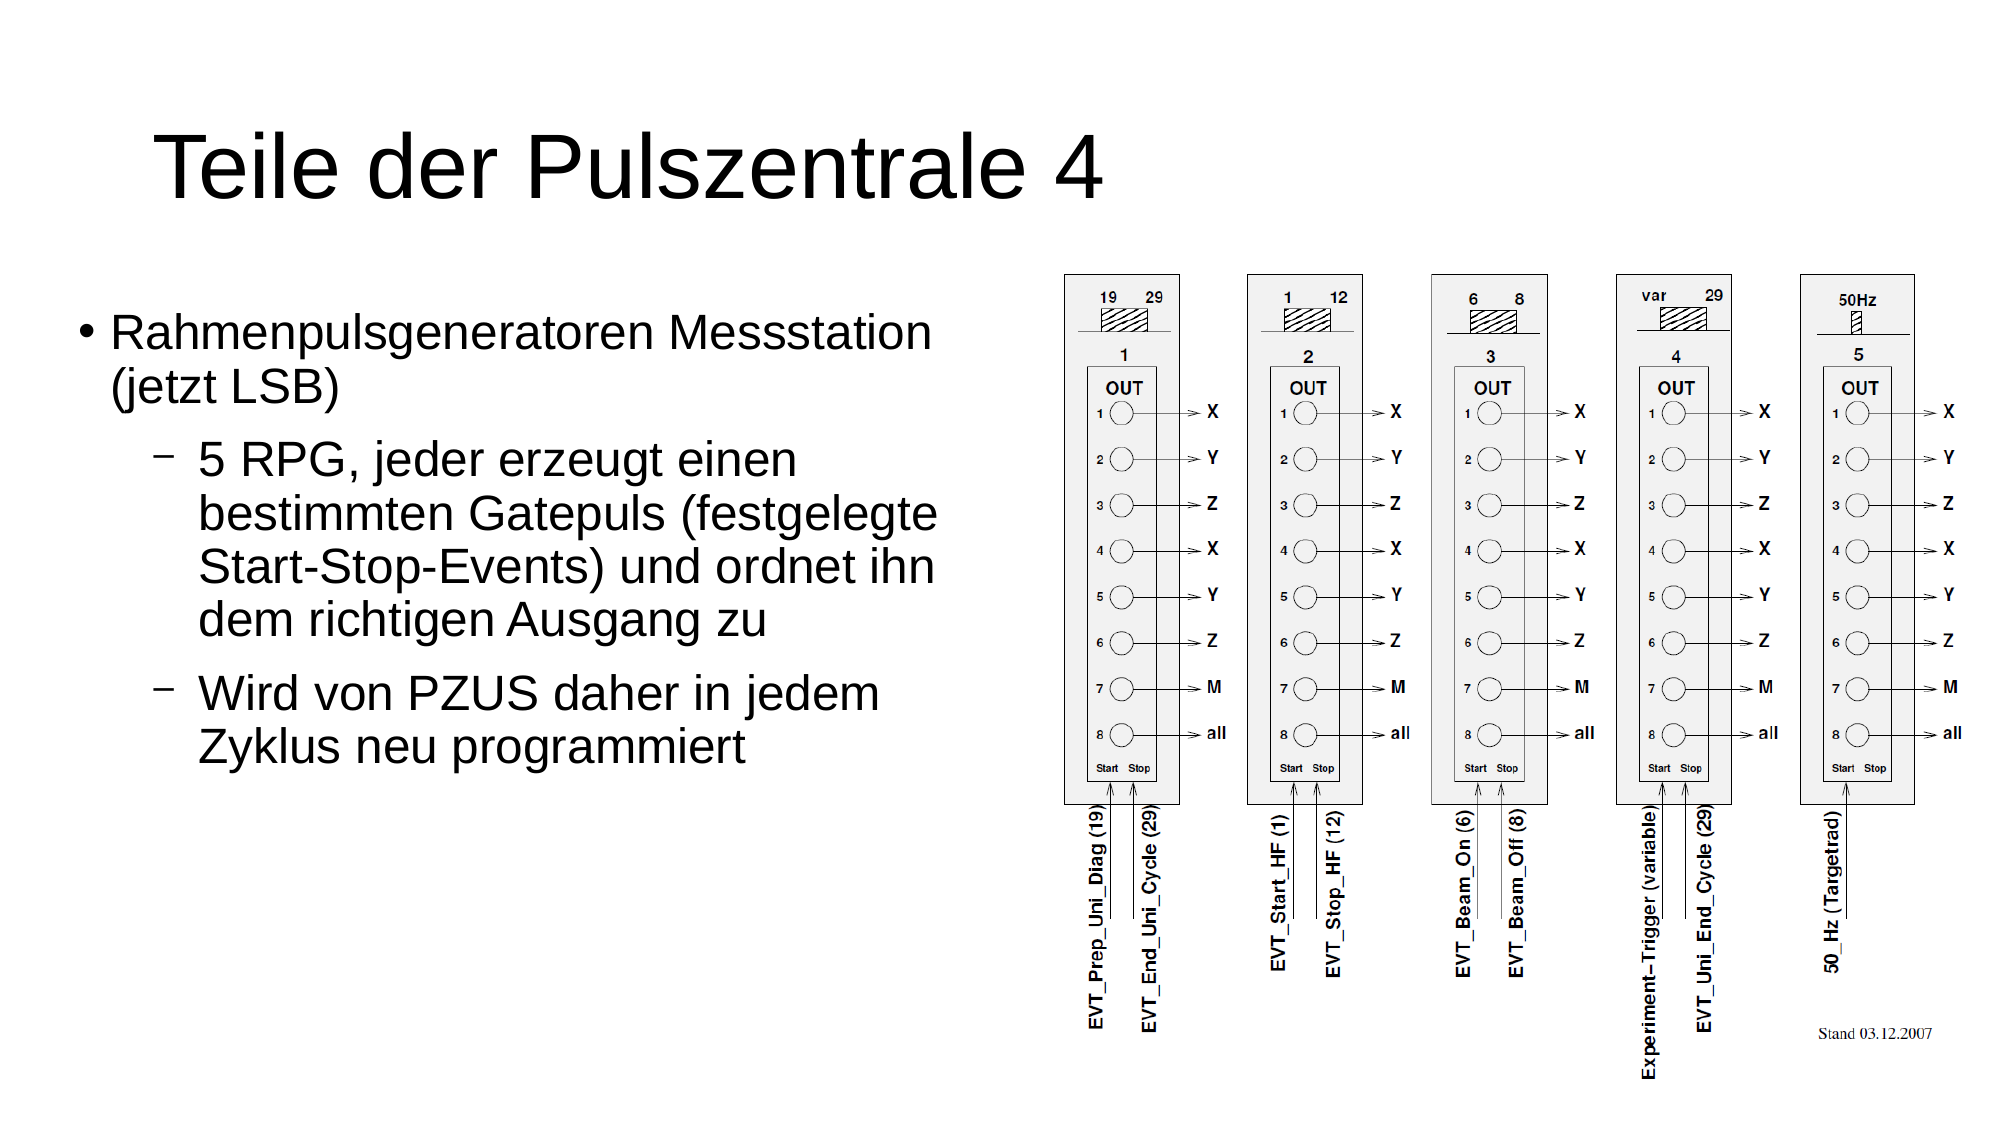

# Teile der Pulszentrale 4
Rahmenpulsgeneratoren Messstation (jetzt LSB)
5 RPG, jeder erzeugt einen bestimmten Gatepuls (festgelegte Start-Stop-Events) und ordnet ihn dem richtigen Ausgang zu
Wird von PZUS daher in jedem Zyklus neu programmiert